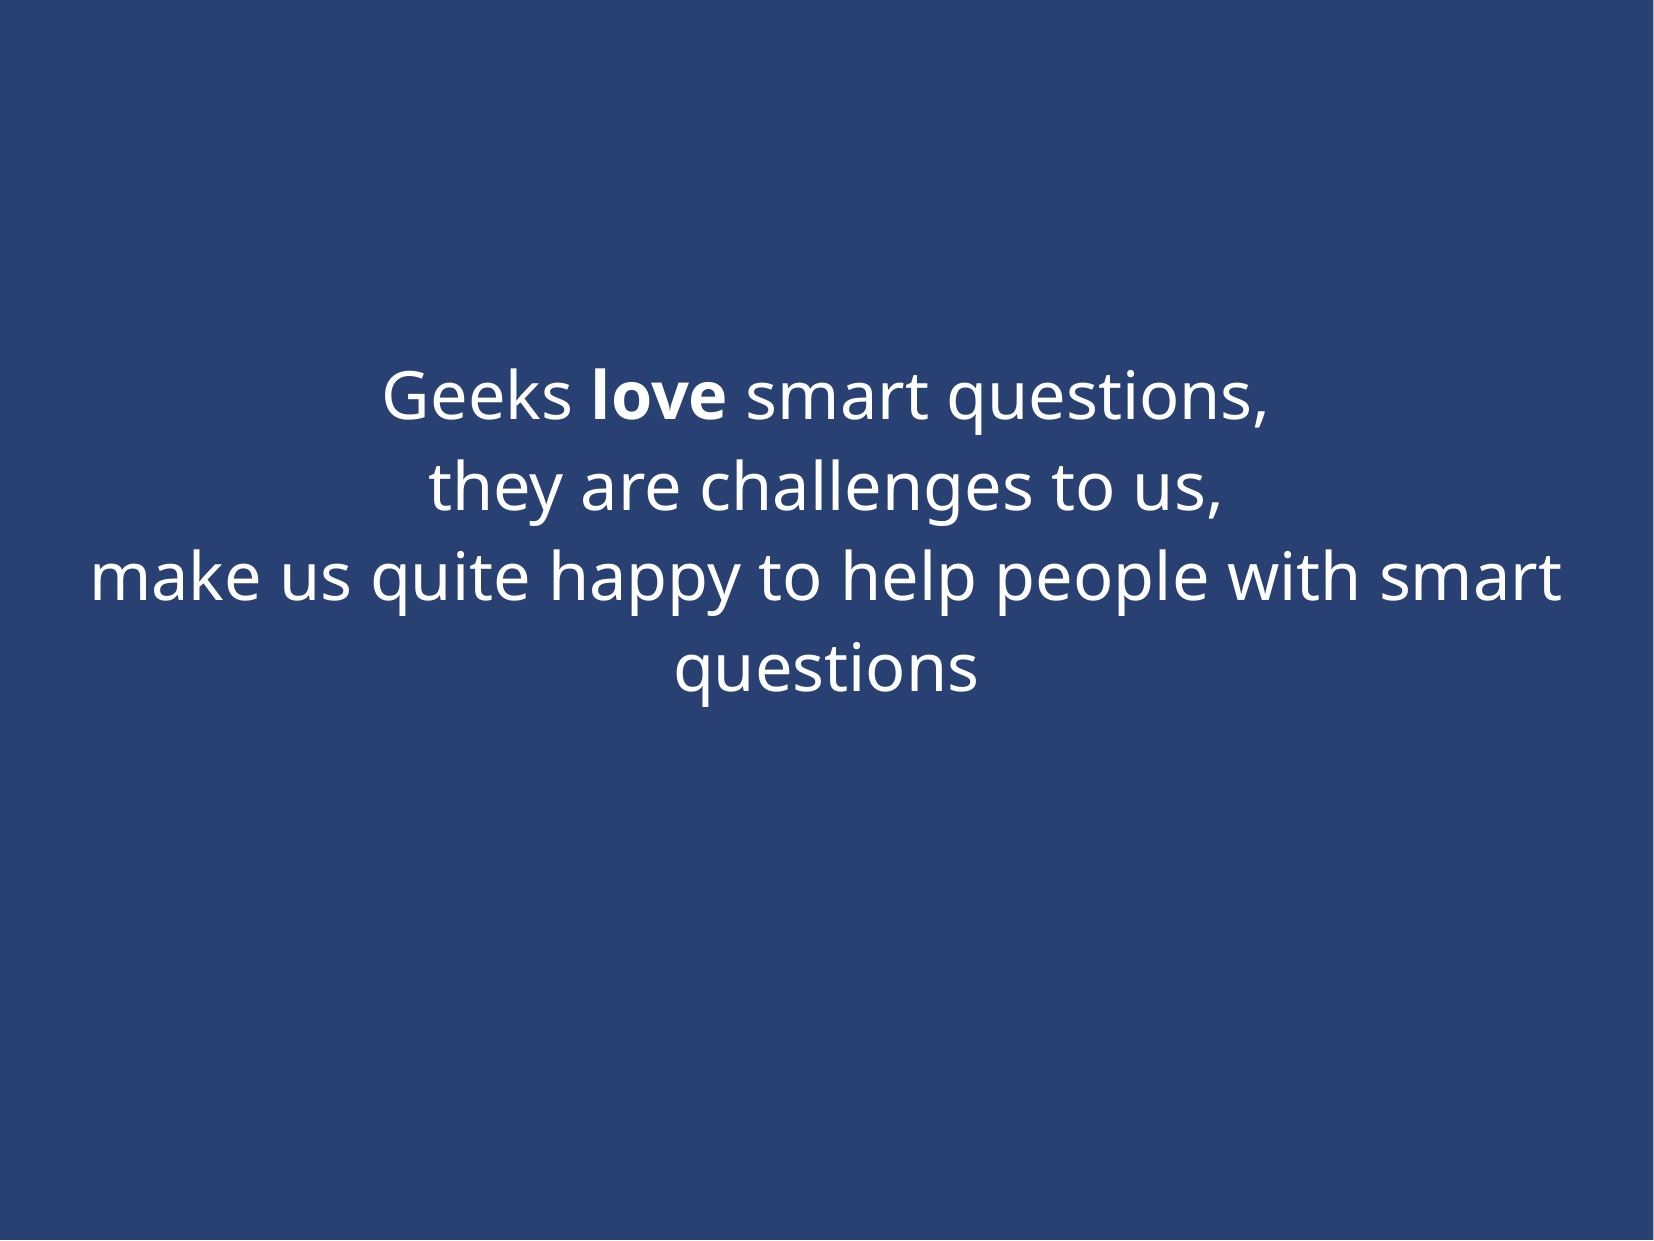

# Geeks love smart questions, they are challenges to us, make us quite happy to help people with smart questions